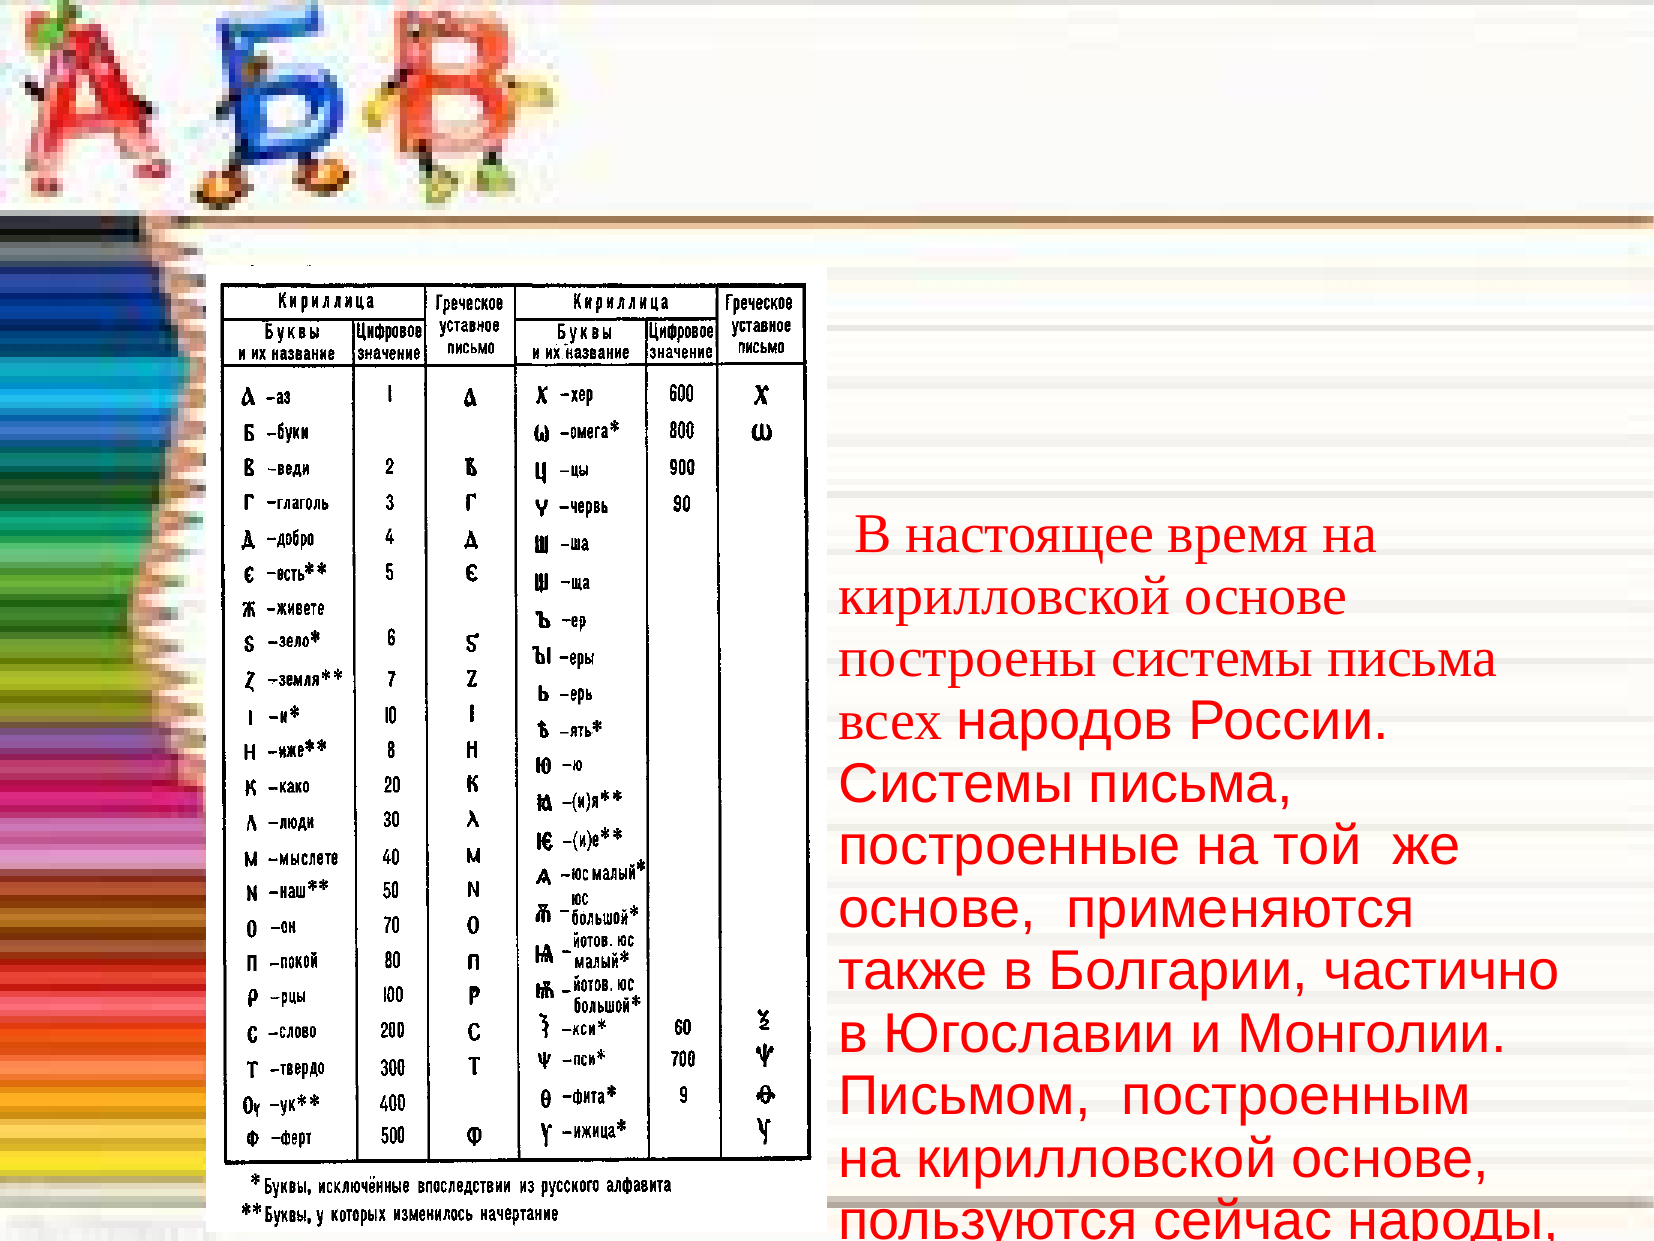

#
 В настоящее время на кирилловской основе построены системы письма всех народов России. Системы письма, построенные на той же основе, применяются также в Болгарии, частично в Югославии и Монголии. Письмом, построенным на кирилловской основе, пользуются сейчас народы, говорящие более, чем на 60 языках.